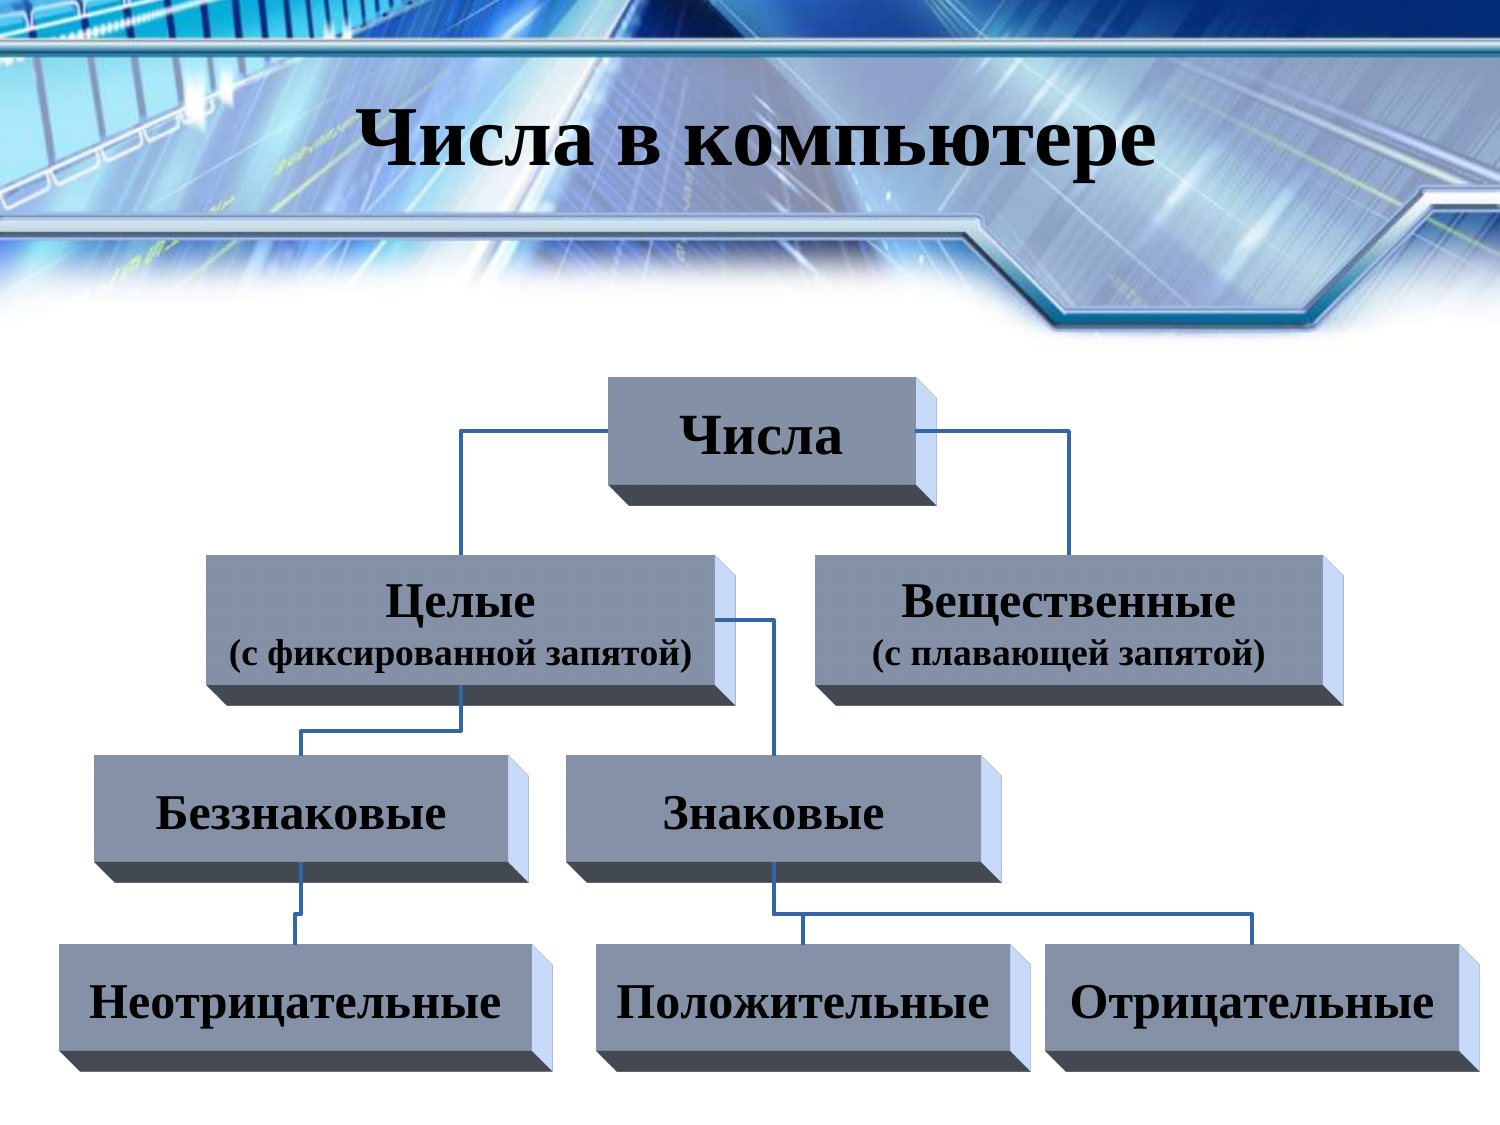

Числа в компьютере
Числа
Целые
(с фиксированной запятой)
Вещественные
(с плавающей запятой)
Беззнаковые
Знаковые
Неотрицательные
Положительные
Отрицательные